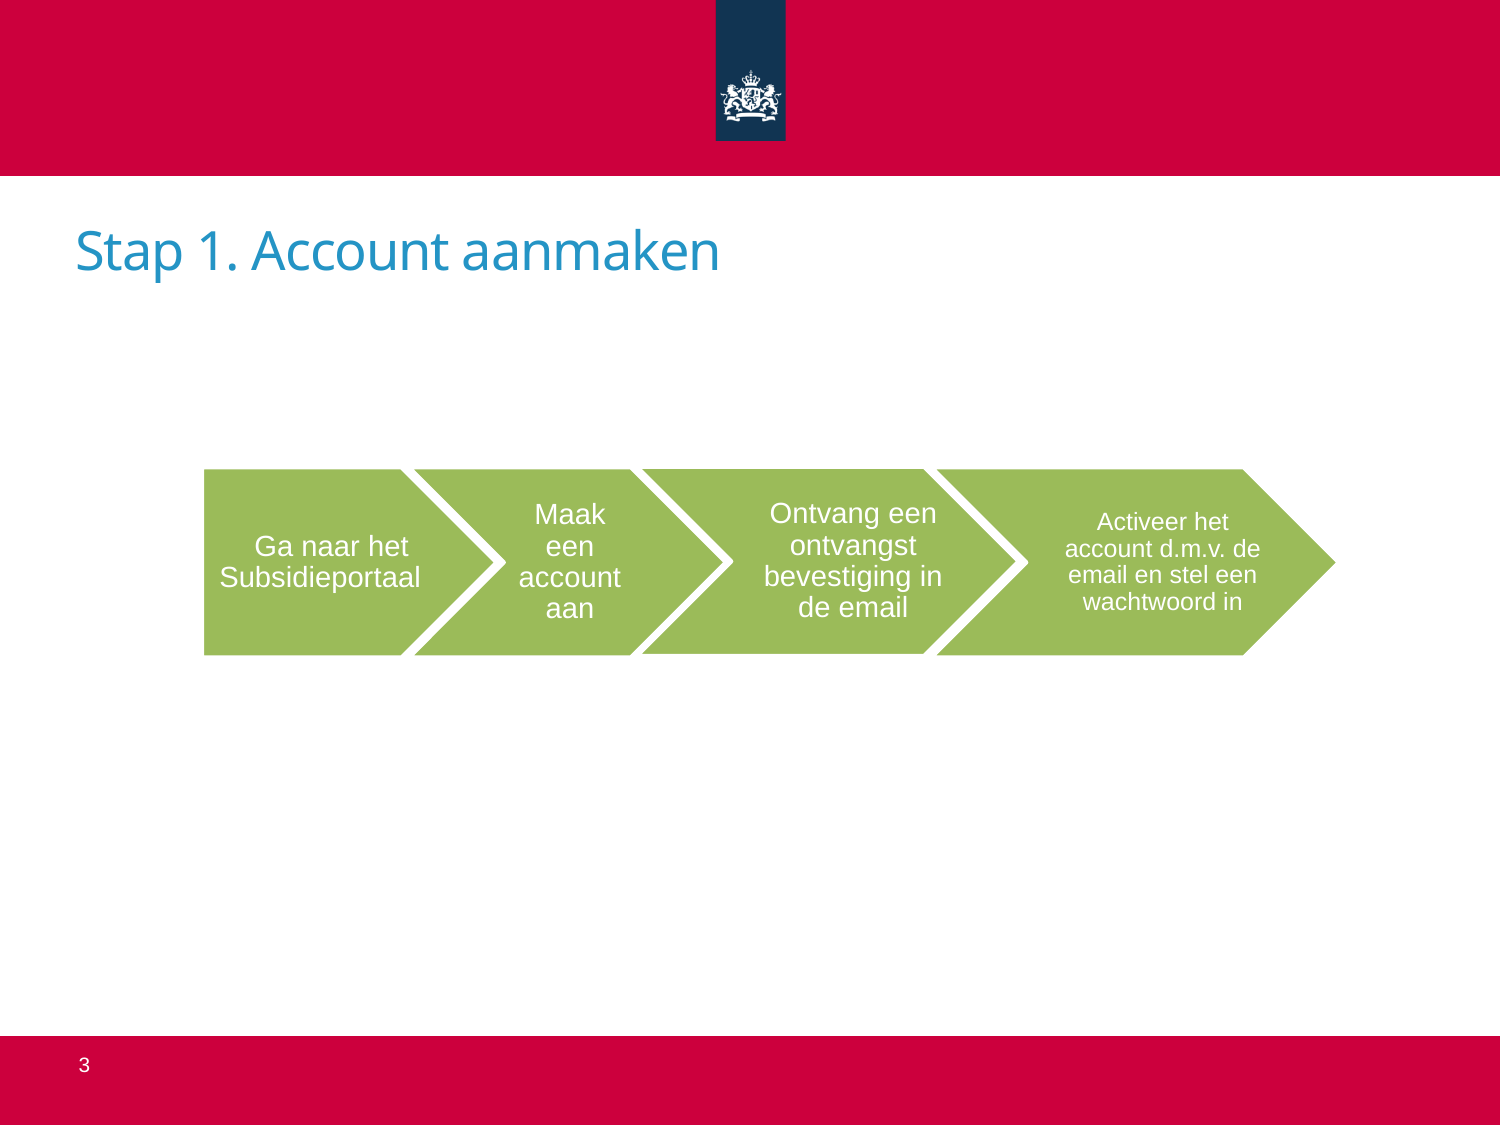

# Stap 1. Account aanmaken
Ontvang een ontvangst bevestiging in de email
Ga naar het Subsidieportaal
Maak een account aan
Activeer het account d.m.v. de email en stel een wachtwoord in